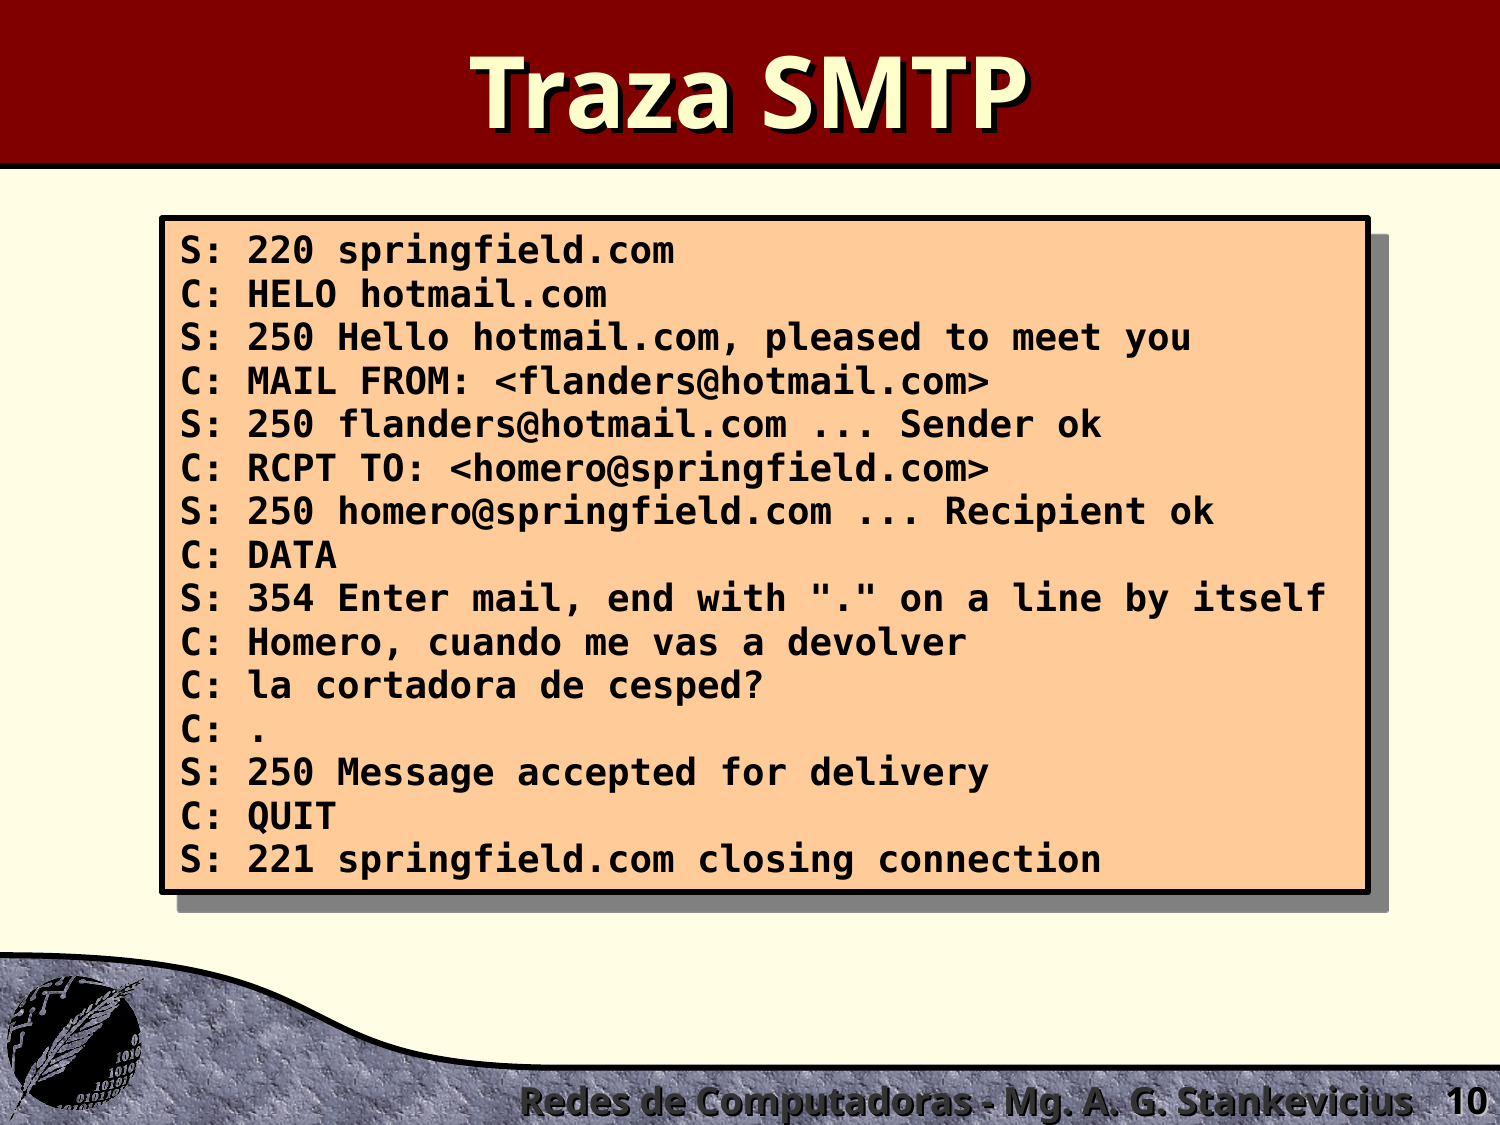

# Traza SMTP
S: 220 springfield.com
C: HELO hotmail.com
S: 250 Hello hotmail.com, pleased to meet you
C: MAIL FROM: <flanders@hotmail.com>
S: 250 flanders@hotmail.com ... Sender ok
C: RCPT TO: <homero@springfield.com>
S: 250 homero@springfield.com ... Recipient ok
C: DATA
S: 354 Enter mail, end with "." on a line by itself
C: Homero, cuando me vas a devolver
C: la cortadora de cesped?
C: .
S: 250 Message accepted for delivery
C: QUIT
S: 221 springfield.com closing connection
10